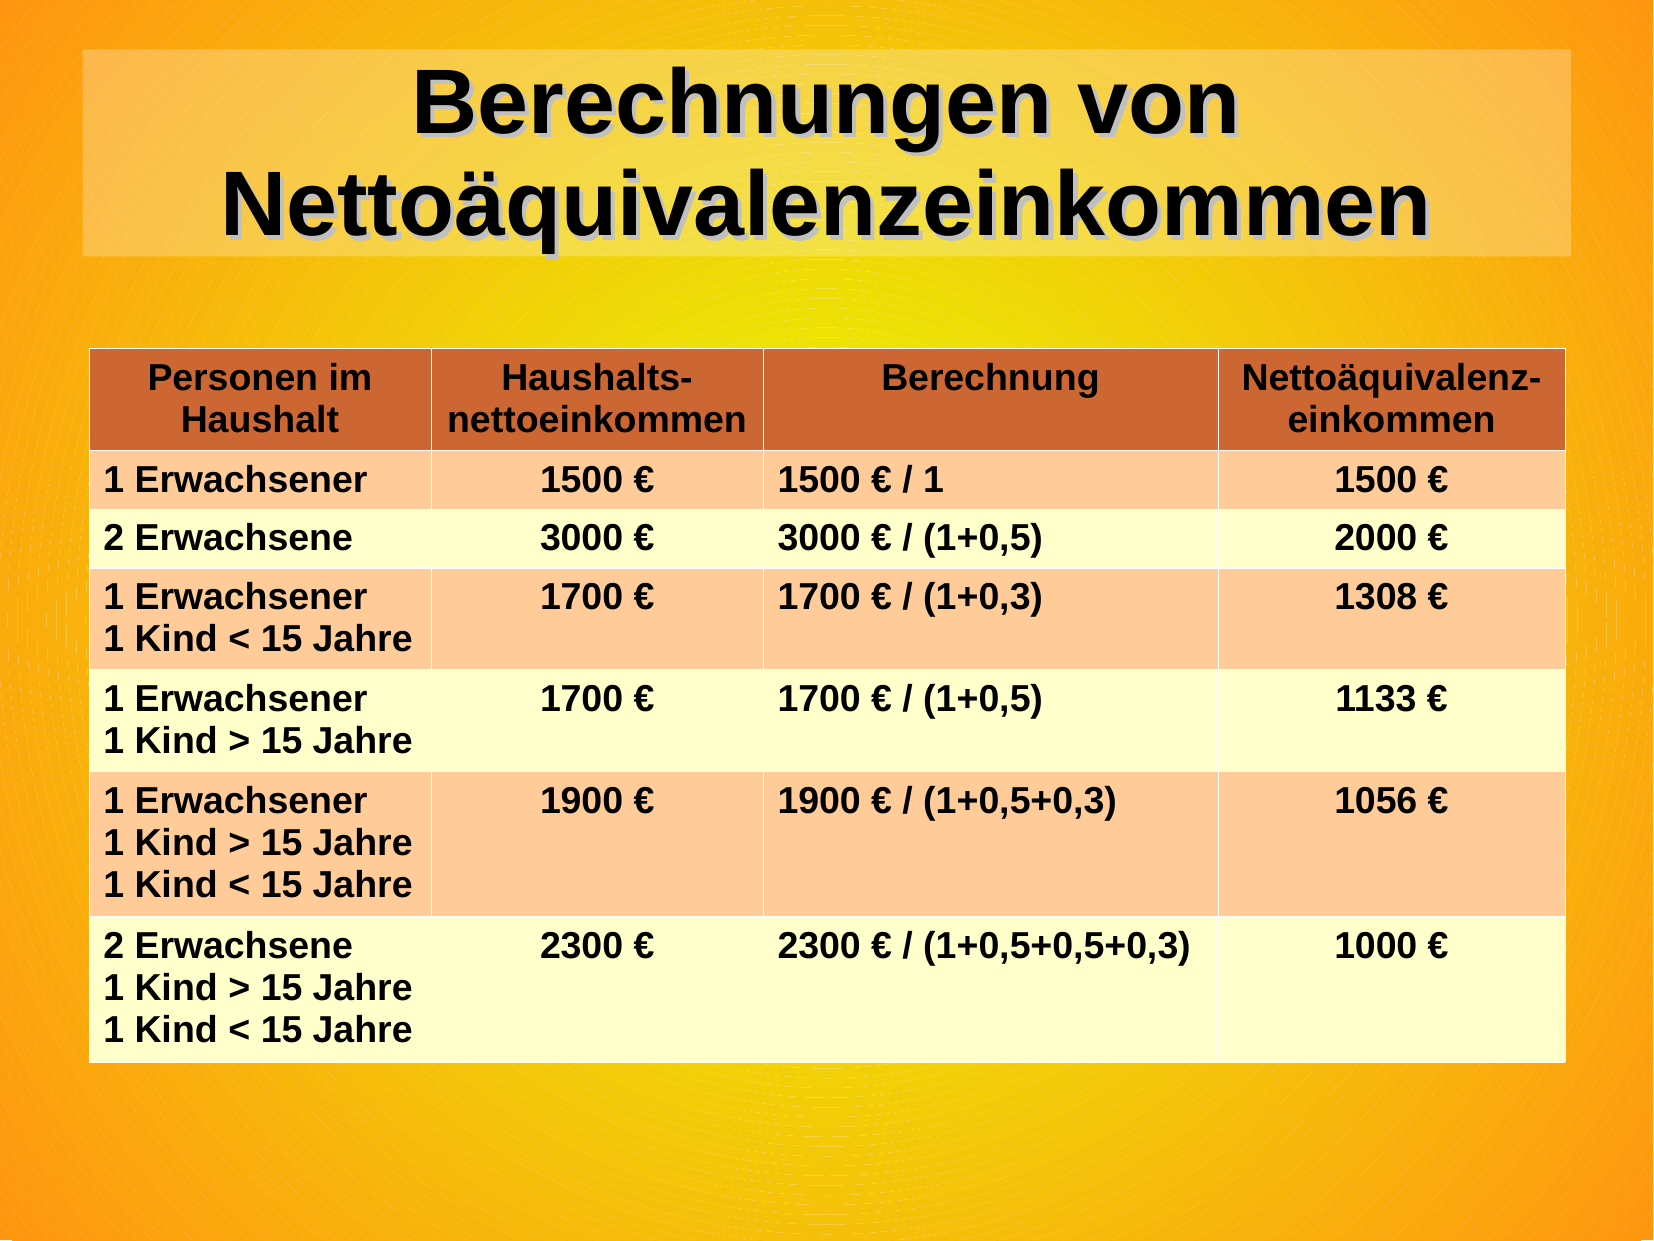

# Berechnungen von Nettoäquivalenzeinkommen
| Personen im Haushalt | Haushalts-nettoeinkommen | Berechnung | Nettoäquivalenz-einkommen |
| --- | --- | --- | --- |
| 1 Erwachsener | 1500 € | 1500 € / 1 | 1500 € |
| 2 Erwachsene | 3000 € | 3000 € / (1+0,5) | 2000 € |
| 1 Erwachsener 1 Kind < 15 Jahre | 1700 € | 1700 € / (1+0,3) | 1308 € |
| 1 Erwachsener 1 Kind > 15 Jahre | 1700 € | 1700 € / (1+0,5) | 1133 € |
| 1 Erwachsener 1 Kind > 15 Jahre 1 Kind < 15 Jahre | 1900 € | 1900 € / (1+0,5+0,3) | 1056 € |
| 2 Erwachsene 1 Kind > 15 Jahre 1 Kind < 15 Jahre | 2300 € | 2300 € / (1+0,5+0,5+0,3) | 1000 € |